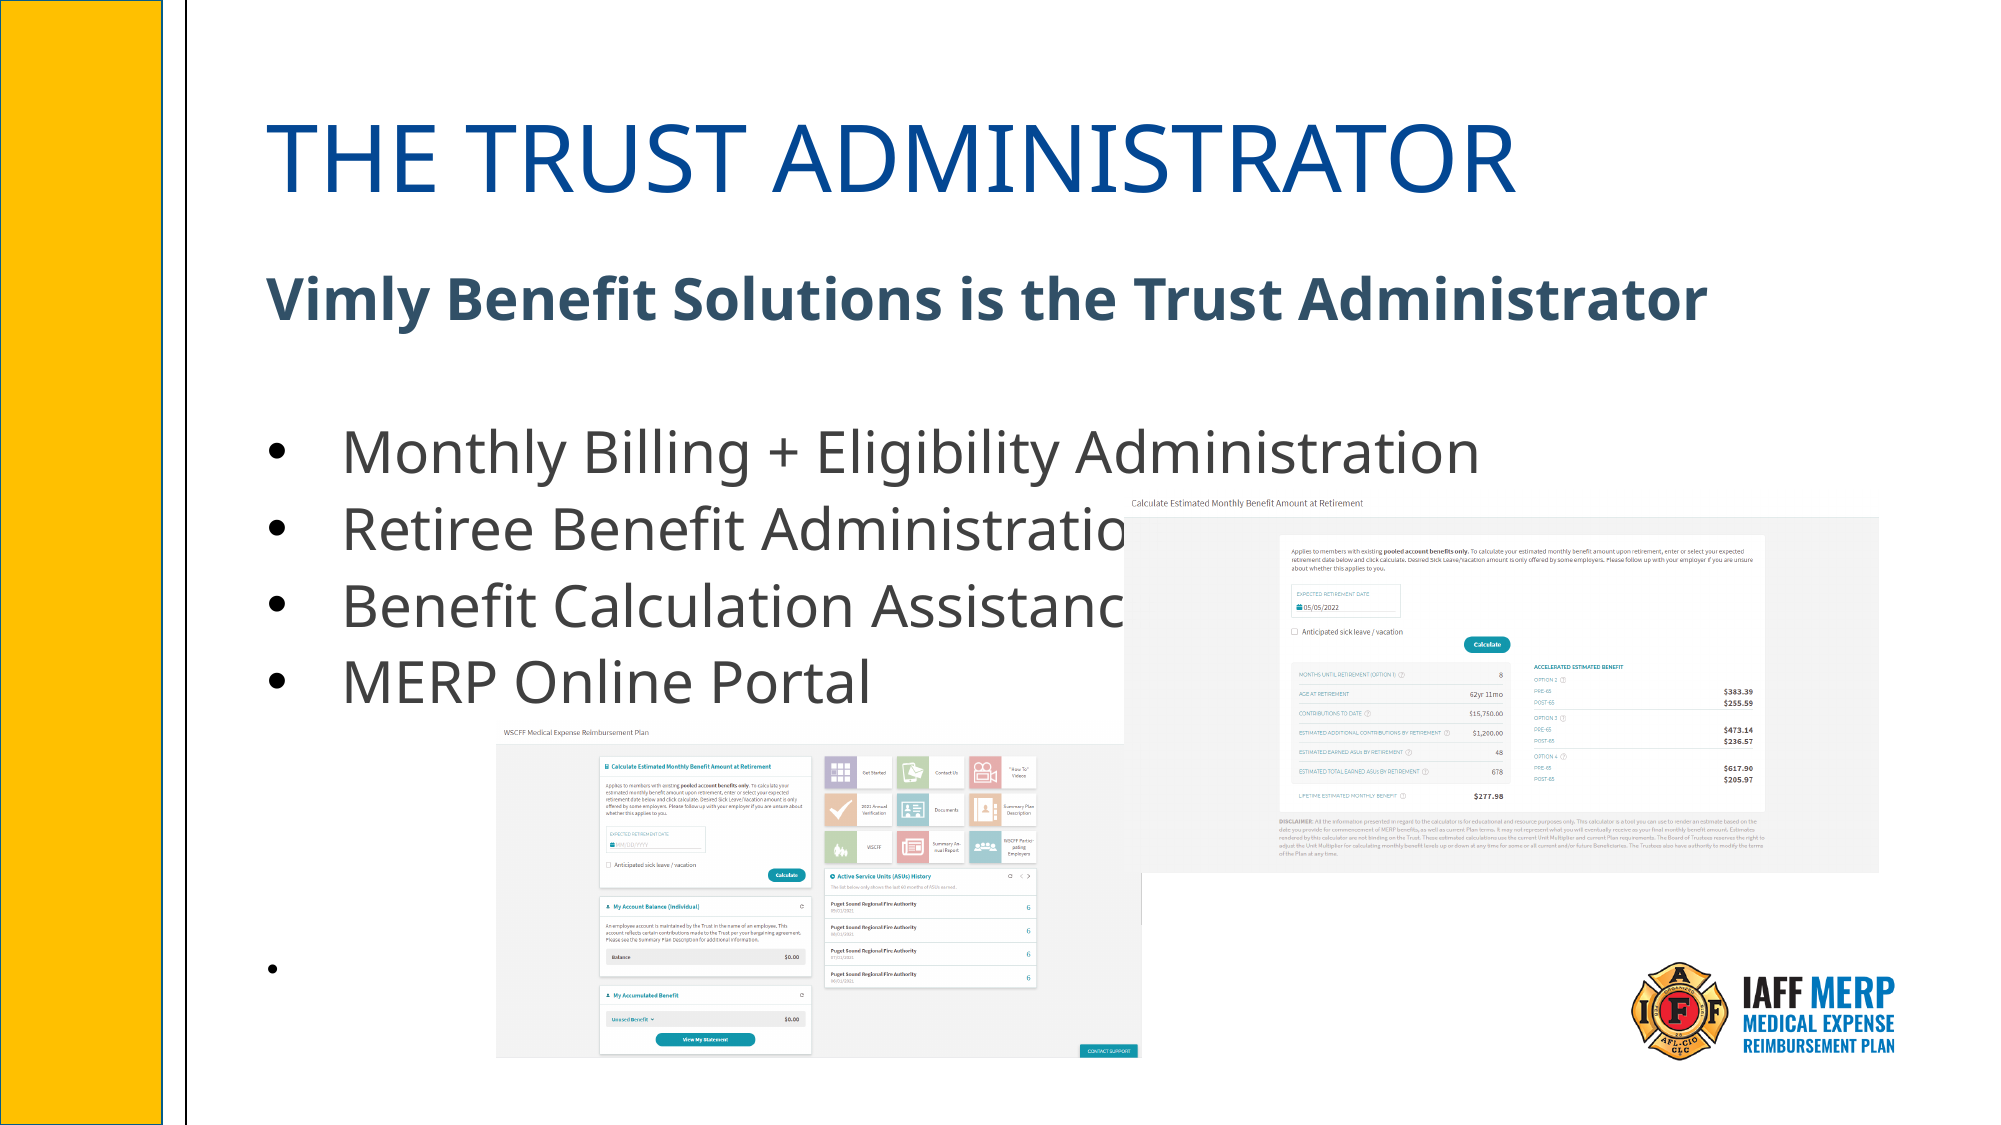

# The Trust administrator
Vimly Benefit Solutions is the Trust Administrator
Monthly Billing + Eligibility Administration
Retiree Benefit Administration
Benefit Calculation Assistance
MERP Online Portal